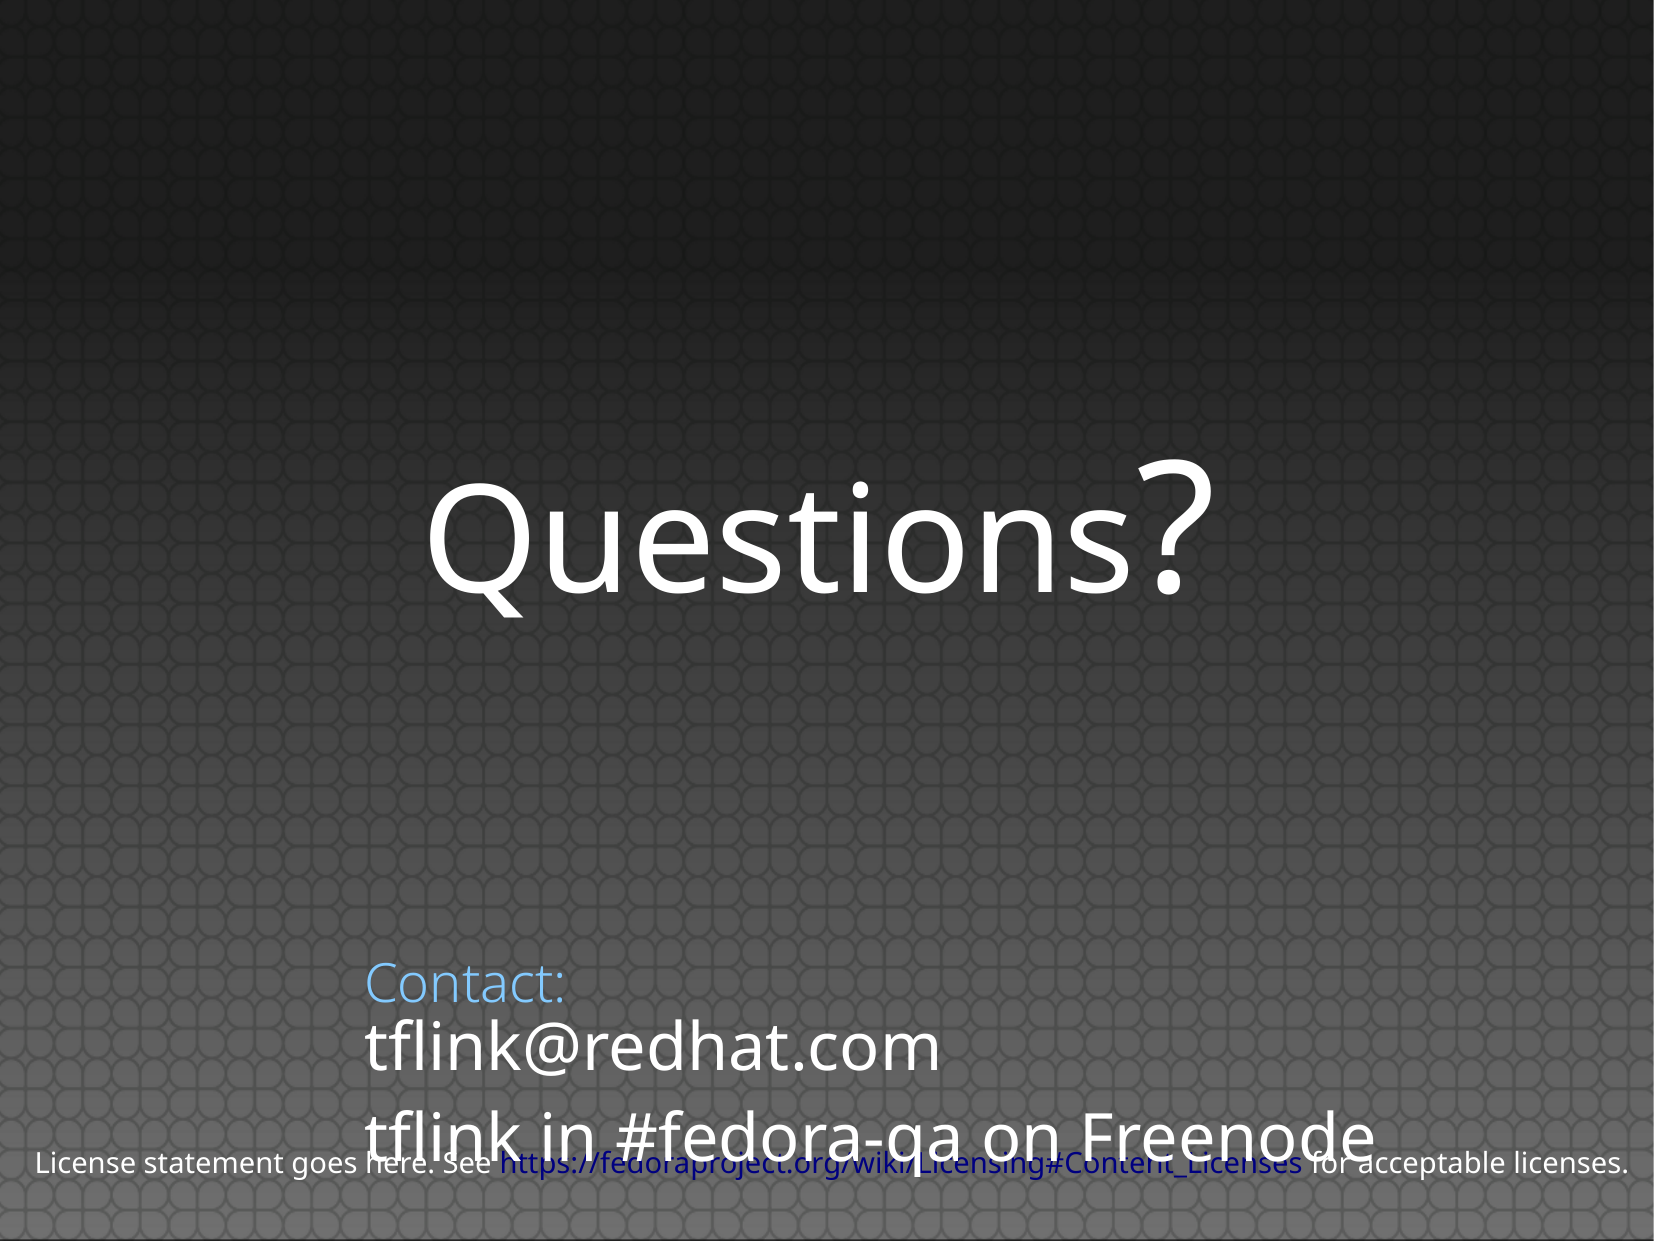

# Questions?
Contact:
tflink@redhat.com
tflink in #fedora-qa on Freenode
License statement goes here. See https://fedoraproject.org/wiki/Licensing#Content_Licenses for acceptable licenses.